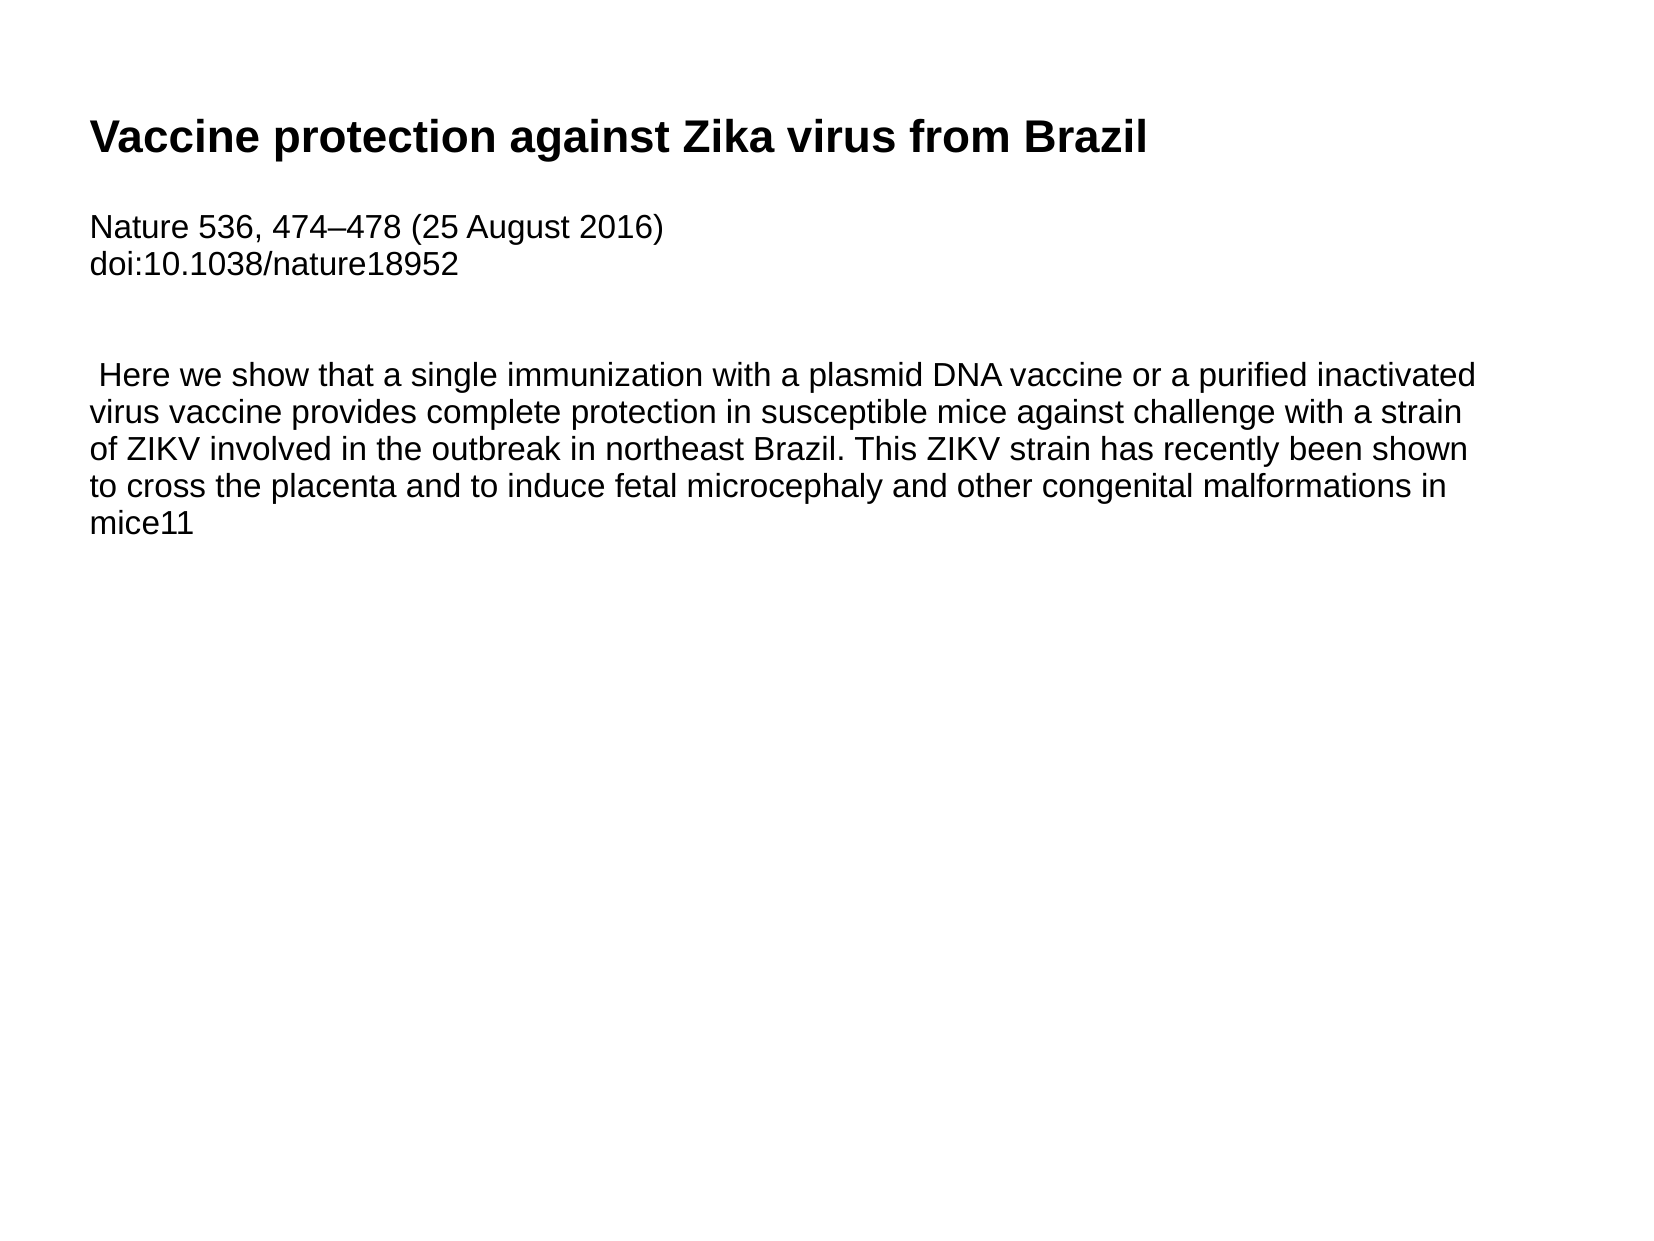

Vaccine protection against Zika virus from Brazil
Nature 536, 474–478 (25 August 2016)
doi:10.1038/nature18952
 Here we show that a single immunization with a plasmid DNA vaccine or a purified inactivated virus vaccine provides complete protection in susceptible mice against challenge with a strain of ZIKV involved in the outbreak in northeast Brazil. This ZIKV strain has recently been shown to cross the placenta and to induce fetal microcephaly and other congenital malformations in mice11